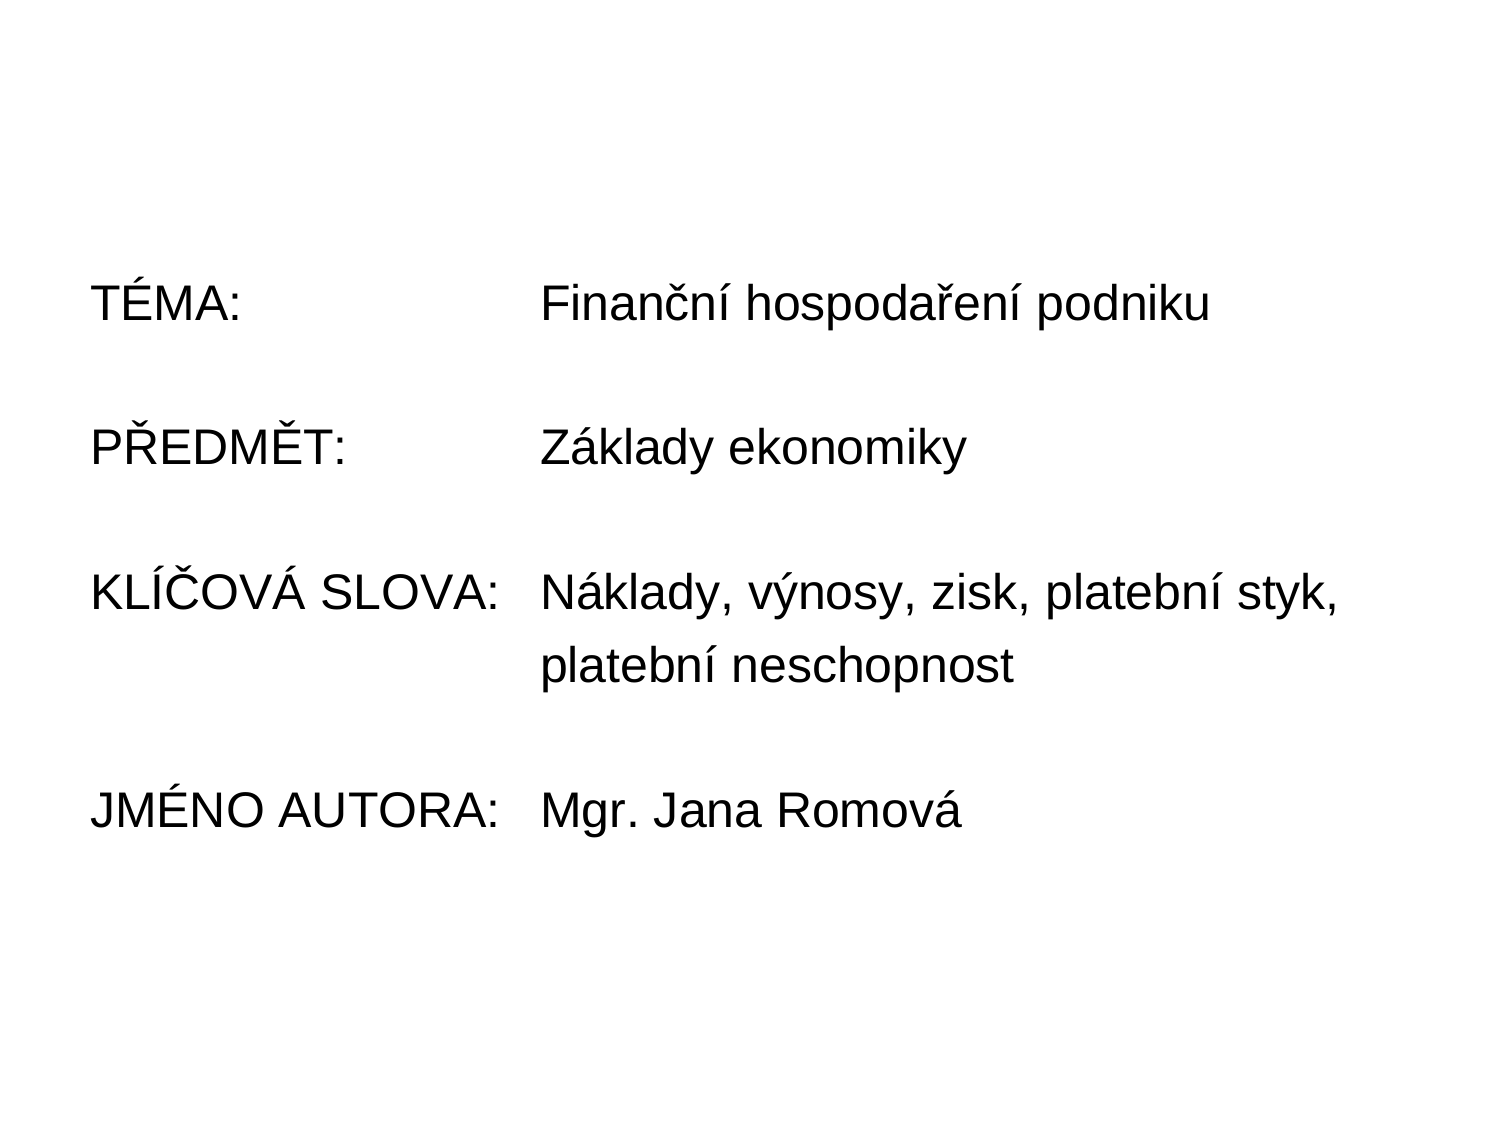

# TÉMA:		Finanční hospodaření podniku
PŘEDMĚT:		Základy ekonomiky
KLÍČOVÁ SLOVA:	Náklady, výnosy, zisk, platební styk,
				platební neschopnost
JMÉNO AUTORA:	Mgr. Jana Romová